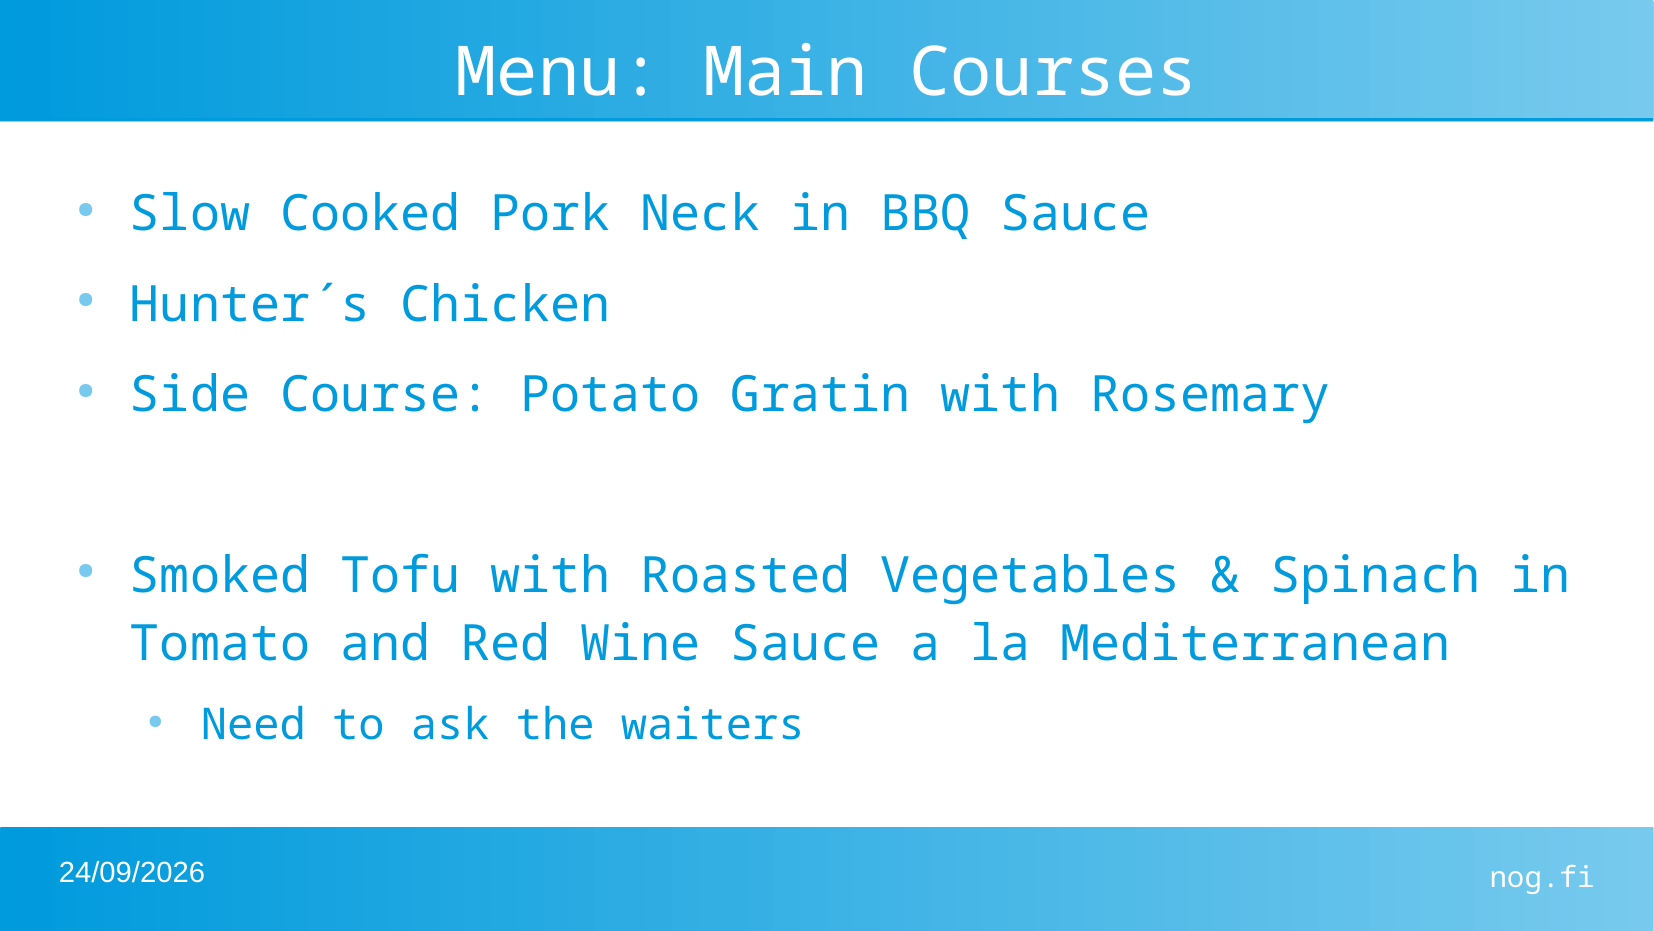

# Menu: Main Courses
Slow Cooked Pork Neck in BBQ Sauce
Hunter´s Chicken
Side Course: Potato Gratin with Rosemary
Smoked Tofu with Roasted Vegetables & Spinach in Tomato and Red Wine Sauce a la Mediterranean
Need to ask the waiters
18